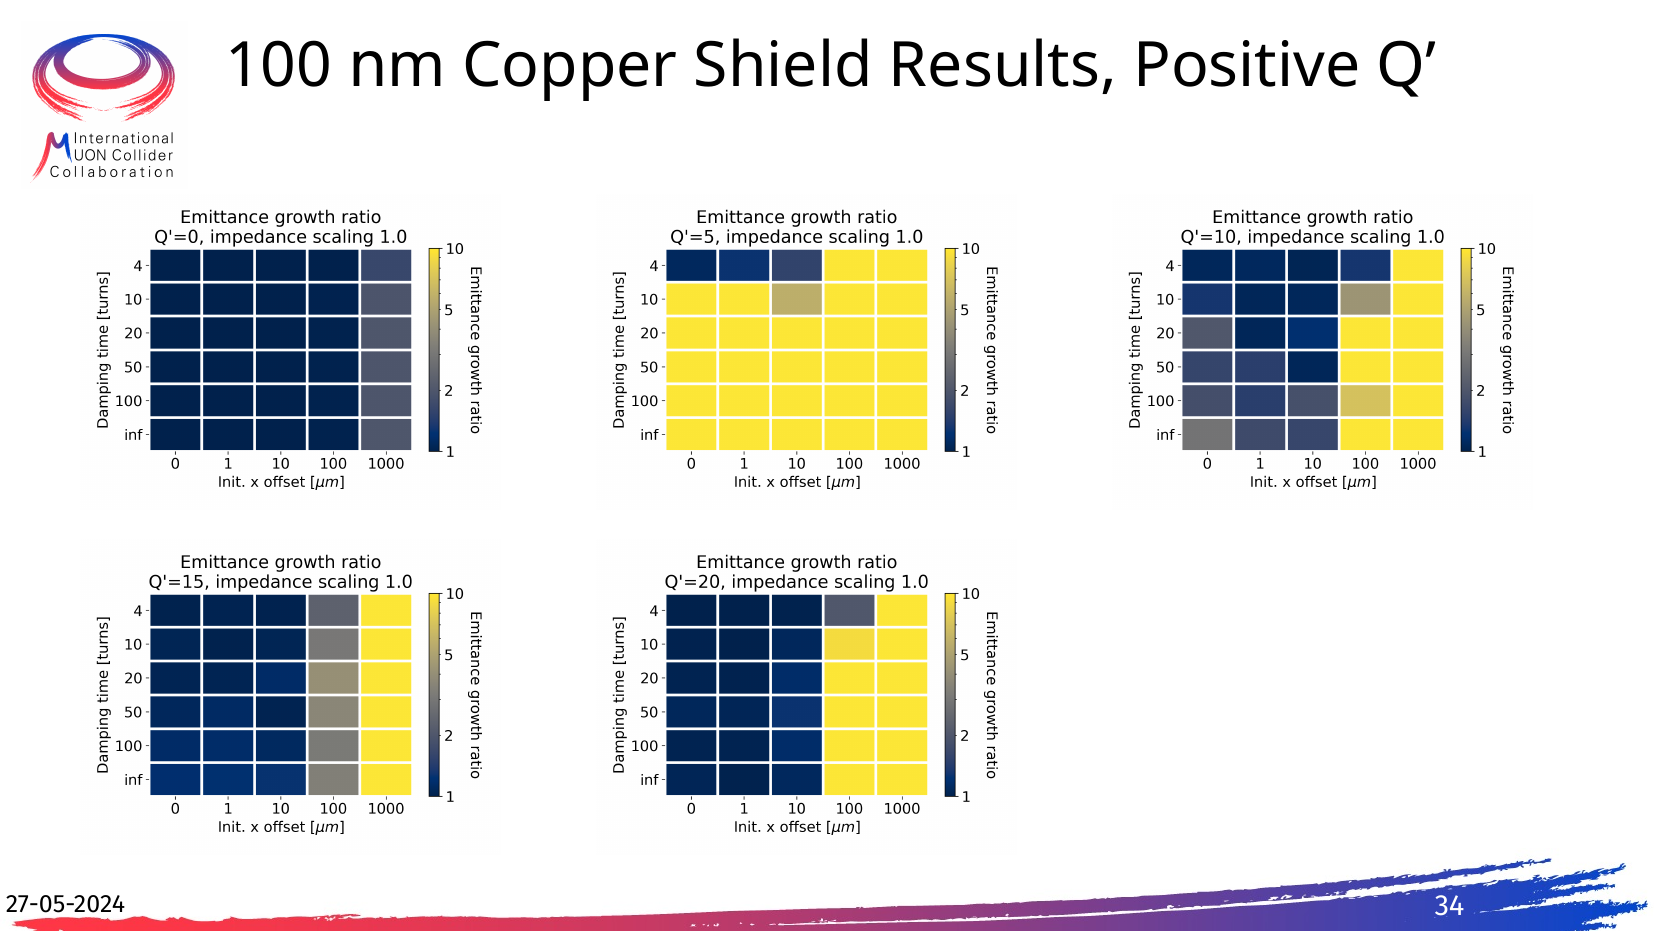

# 100 nm Copper Shield Results, Positive Q’
27-05-2024
34